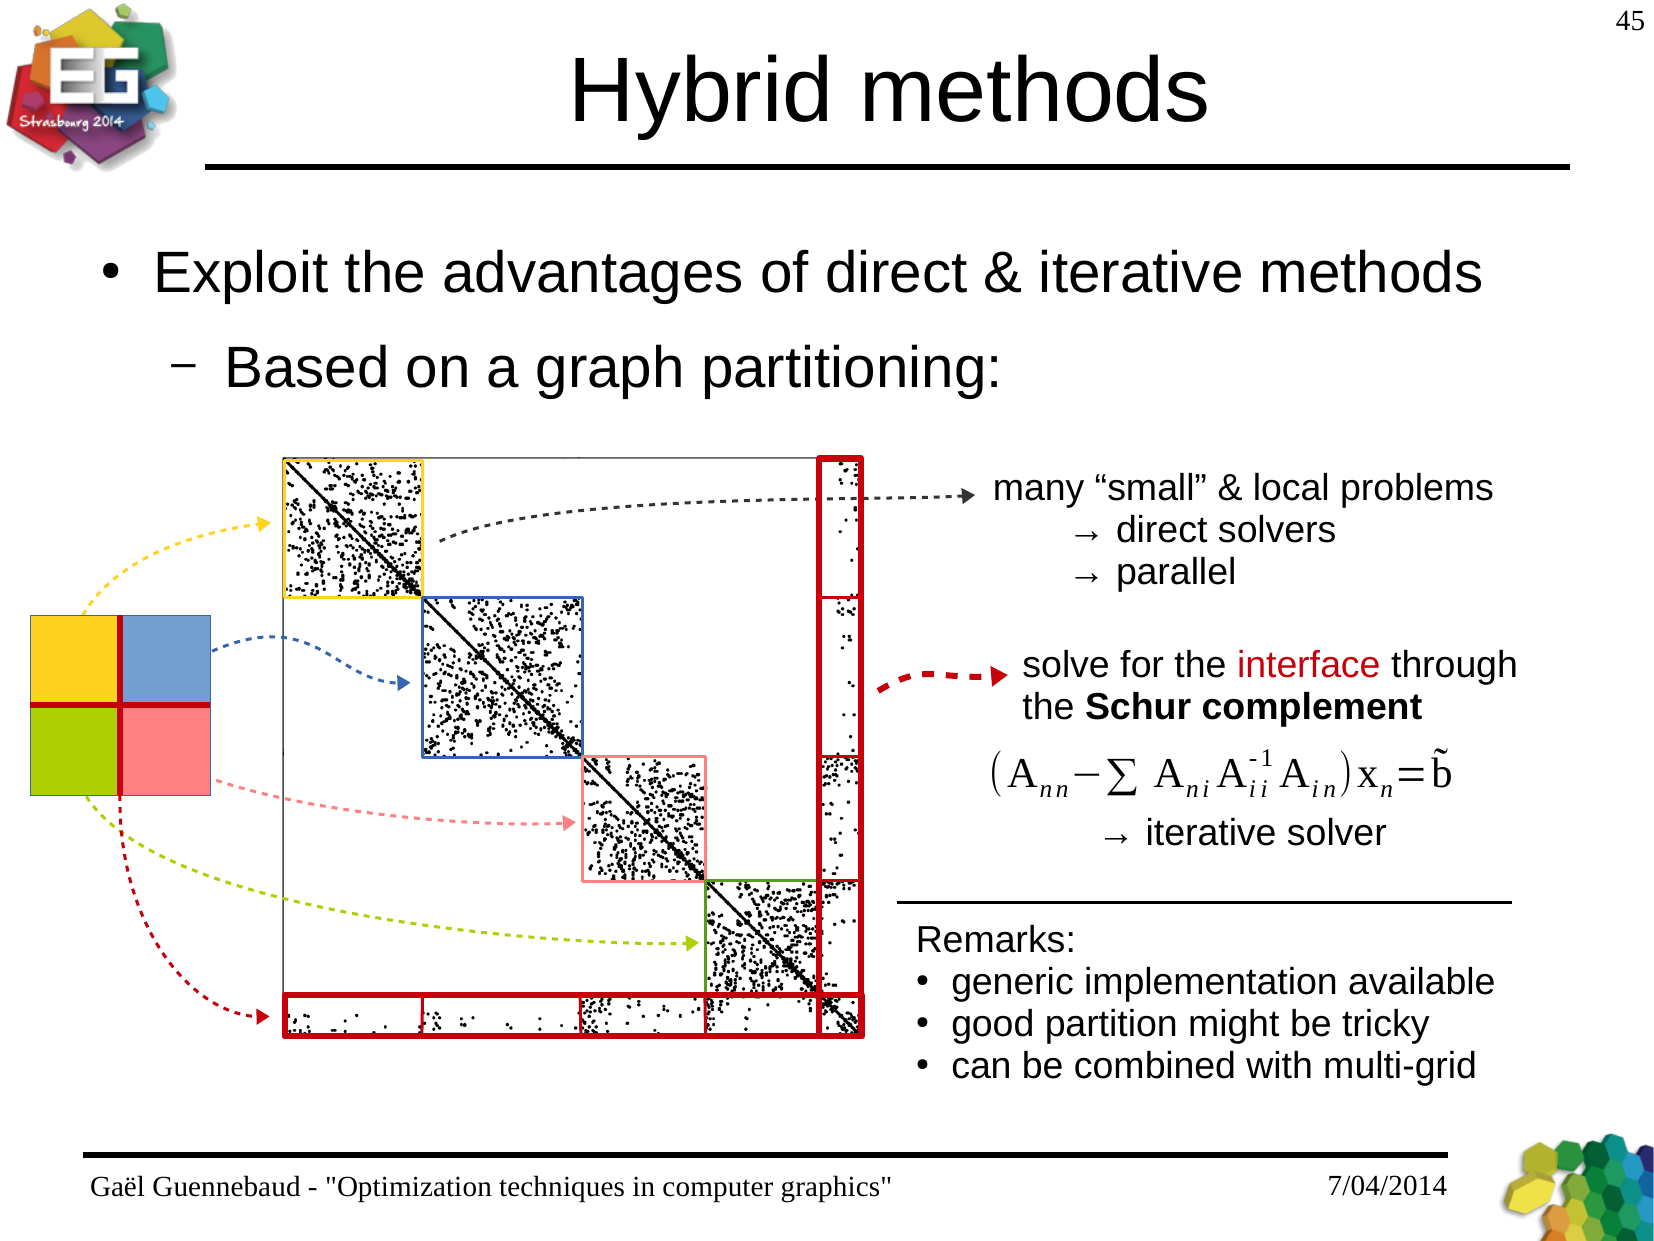

45
# Hybrid methods
Exploit the advantages of direct & iterative methods
Based on a graph partitioning:
solve for the interface through
the Schur complement
	→ iterative solver
many “small” & local problems
	→ direct solvers
	→ parallel
Remarks:
generic implementation available
good partition might be tricky
can be combined with multi-grid
7/04/2014
Gaël Guennebaud - "Optimization techniques in computer graphics"